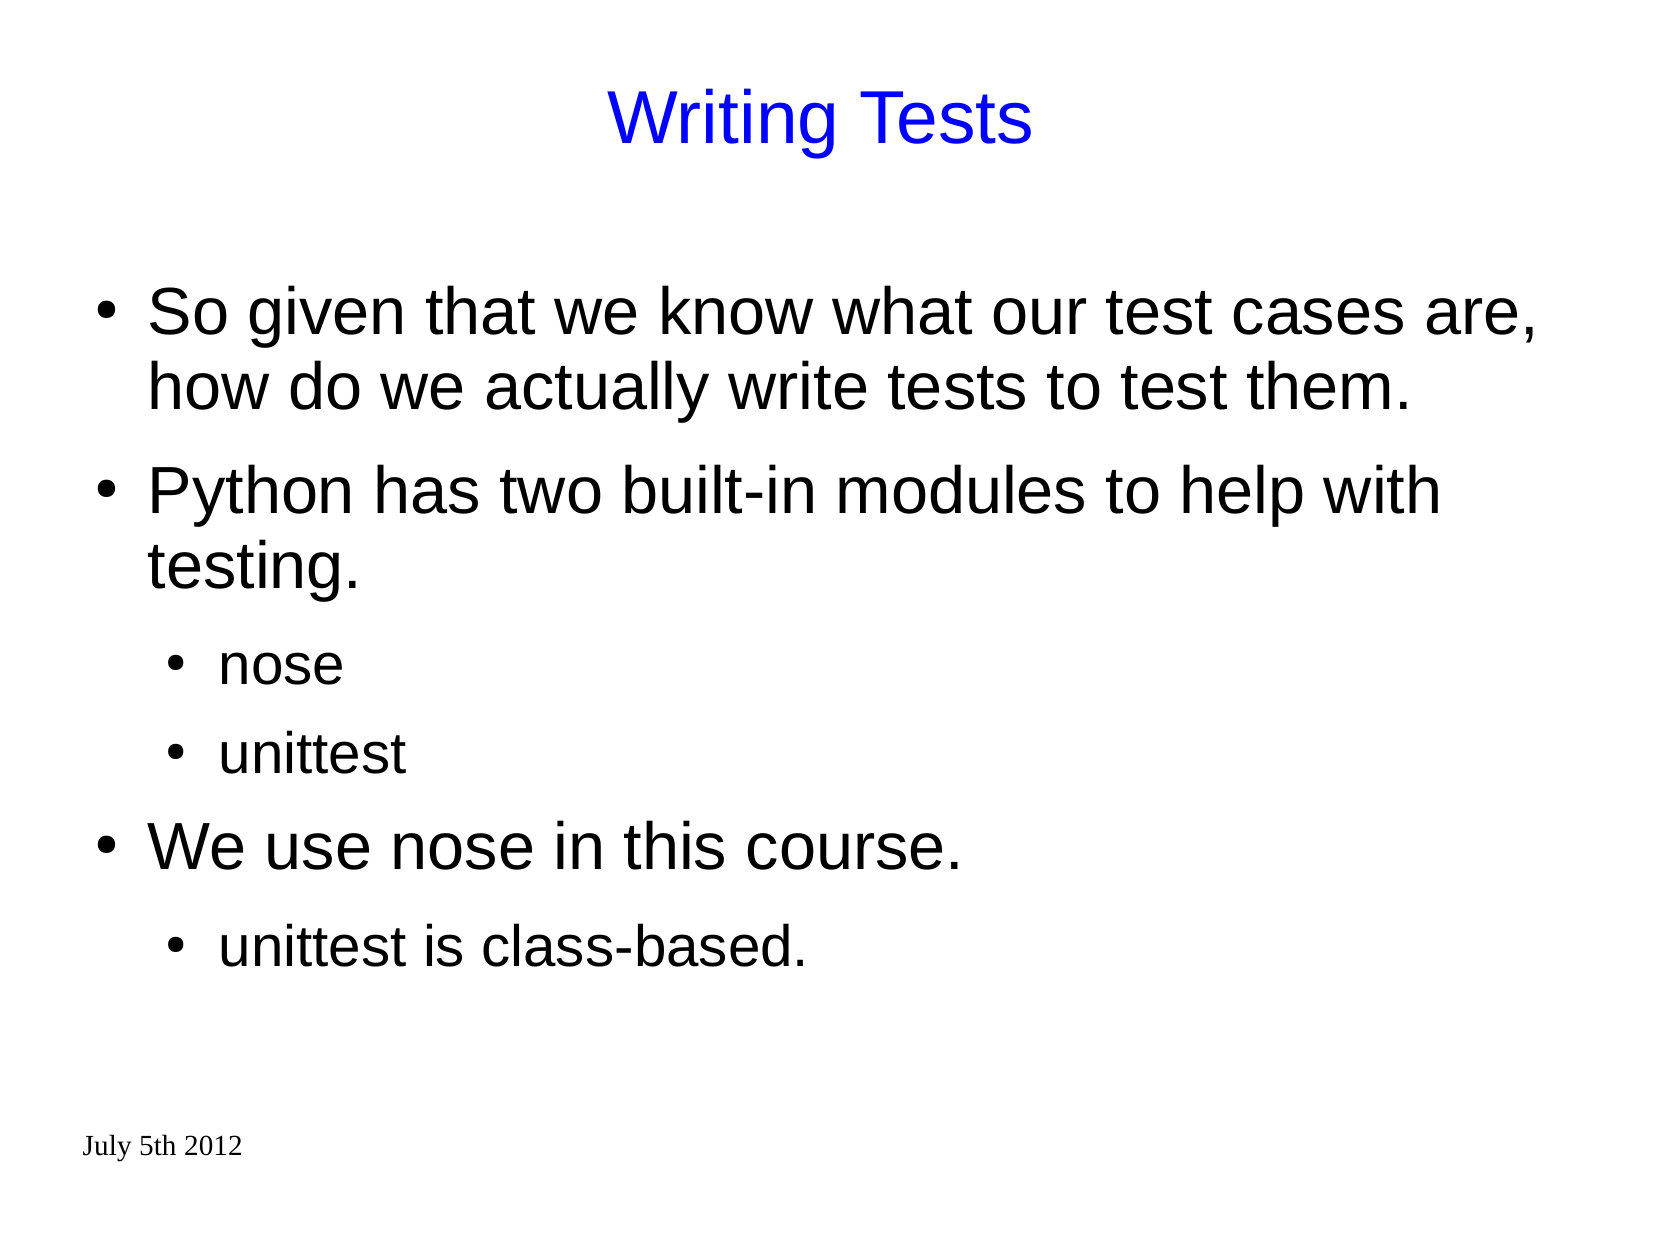

# Writing Tests
So given that we know what our test cases are, how do we actually write tests to test them.
Python has two built-in modules to help with testing.
nose
unittest
We use nose in this course.
unittest is class-based.
July 5th 2012